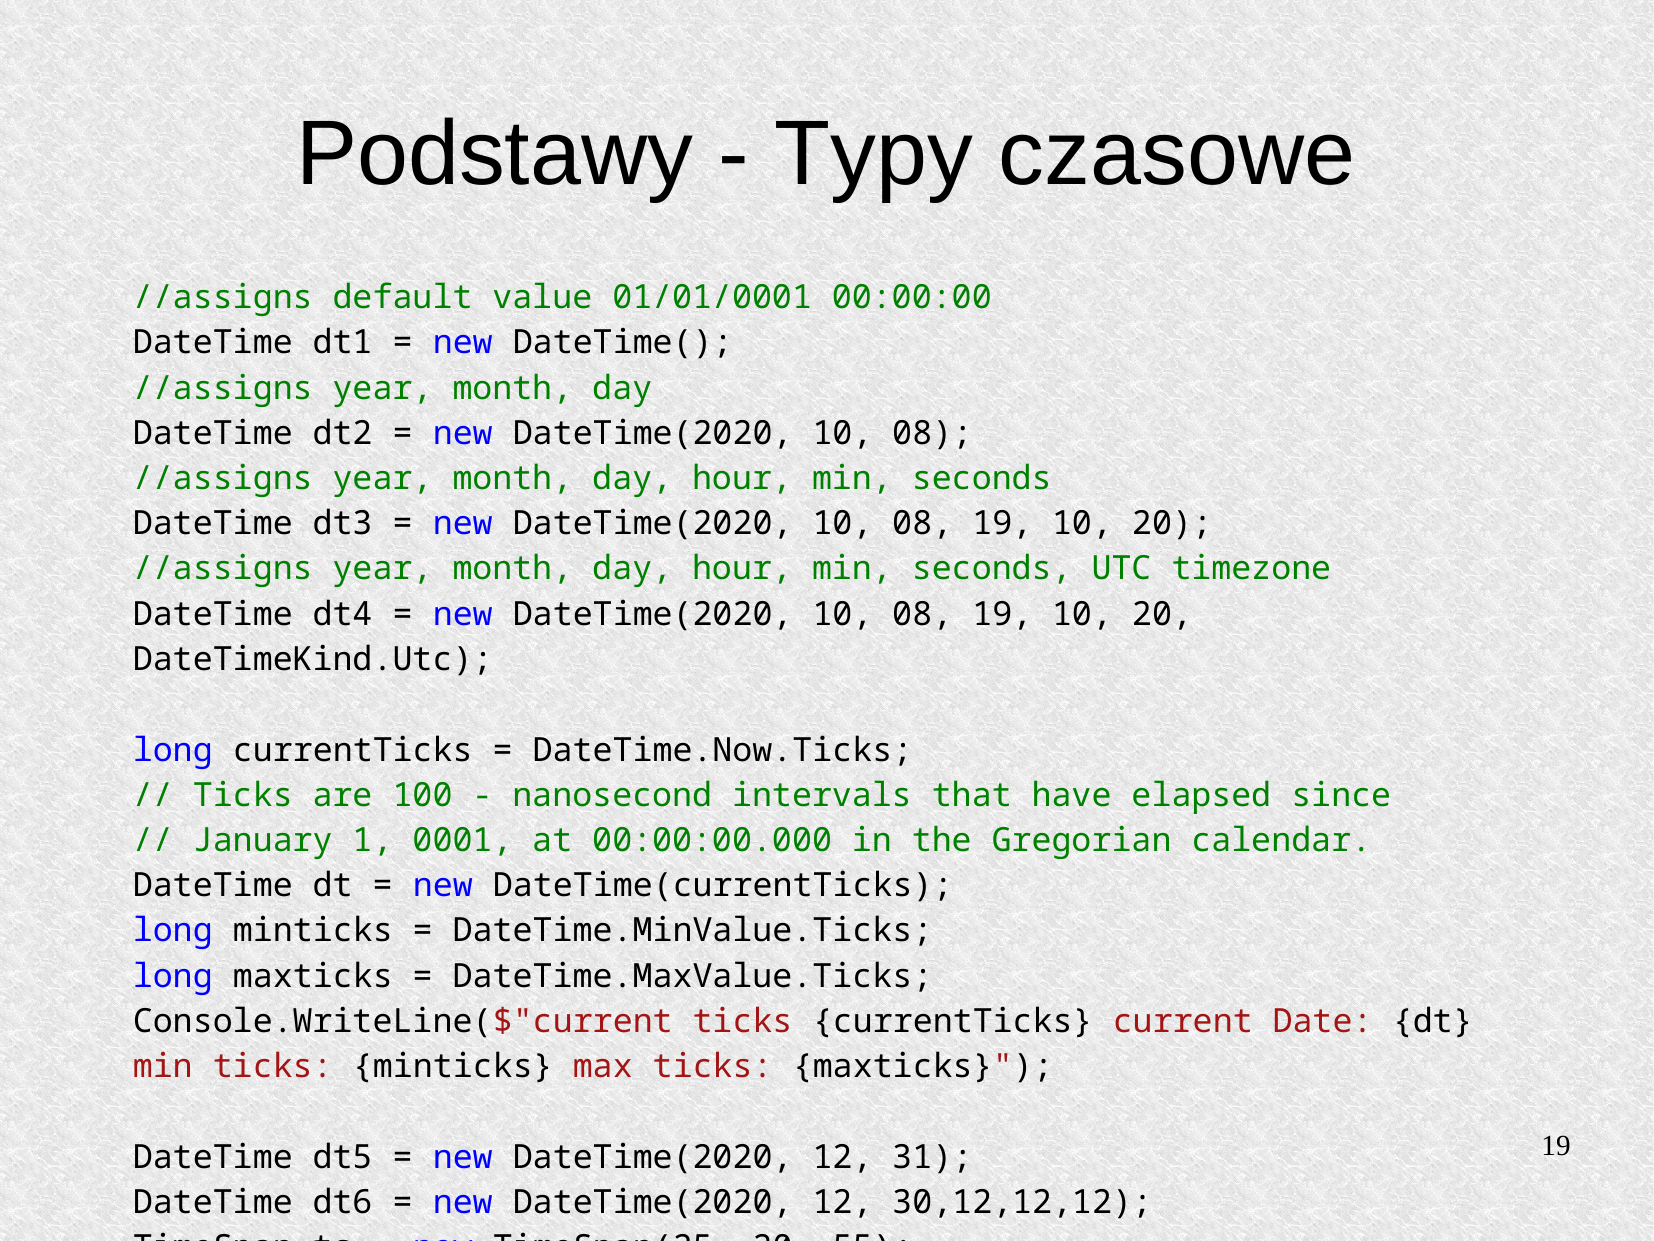

# Podstawy - Typy czasowe
//assigns default value 01/01/0001 00:00:00
DateTime dt1 = new DateTime();
//assigns year, month, day
DateTime dt2 = new DateTime(2020, 10, 08);
//assigns year, month, day, hour, min, seconds
DateTime dt3 = new DateTime(2020, 10, 08, 19, 10, 20);
//assigns year, month, day, hour, min, seconds, UTC timezone
DateTime dt4 = new DateTime(2020, 10, 08, 19, 10, 20, DateTimeKind.Utc);
long currentTicks = DateTime.Now.Ticks;
// Ticks are 100 - nanosecond intervals that have elapsed since
// January 1, 0001, at 00:00:00.000 in the Gregorian calendar.
DateTime dt = new DateTime(currentTicks);
long minticks = DateTime.MinValue.Ticks;
long maxticks = DateTime.MaxValue.Ticks;
Console.WriteLine($"current ticks {currentTicks} current Date: {dt} min ticks: {minticks} max ticks: {maxticks}");
DateTime dt5 = new DateTime(2020, 12, 31);
DateTime dt6 = new DateTime(2020, 12, 30,12,12,12);
TimeSpan ts = new TimeSpan(25, 20, 55);
DateTime newDate = dt5.Add(ts);
Console.WriteLine(newDate);
TimeSpan ts2 = dt5-dt6;
Console.WriteLine(ts2);
19